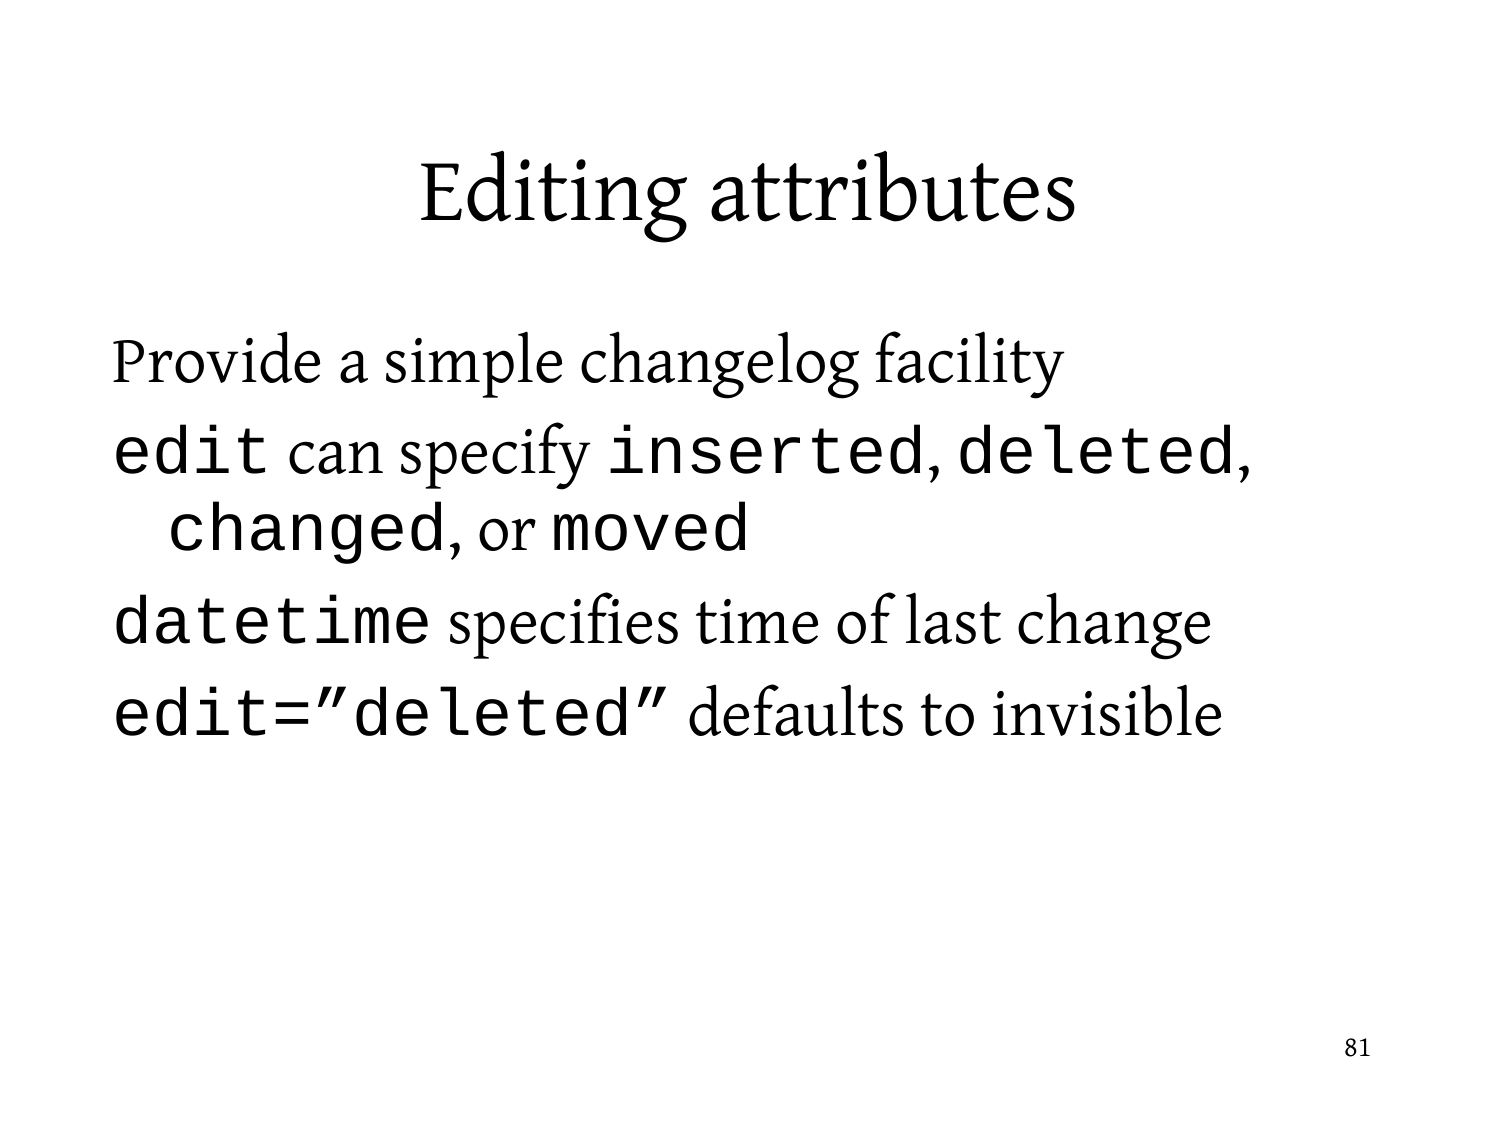

# Editing attributes
Provide a simple changelog facility
edit can specify inserted, deleted, changed, or moved
datetime specifies time of last change
edit=”deleted” defaults to invisible